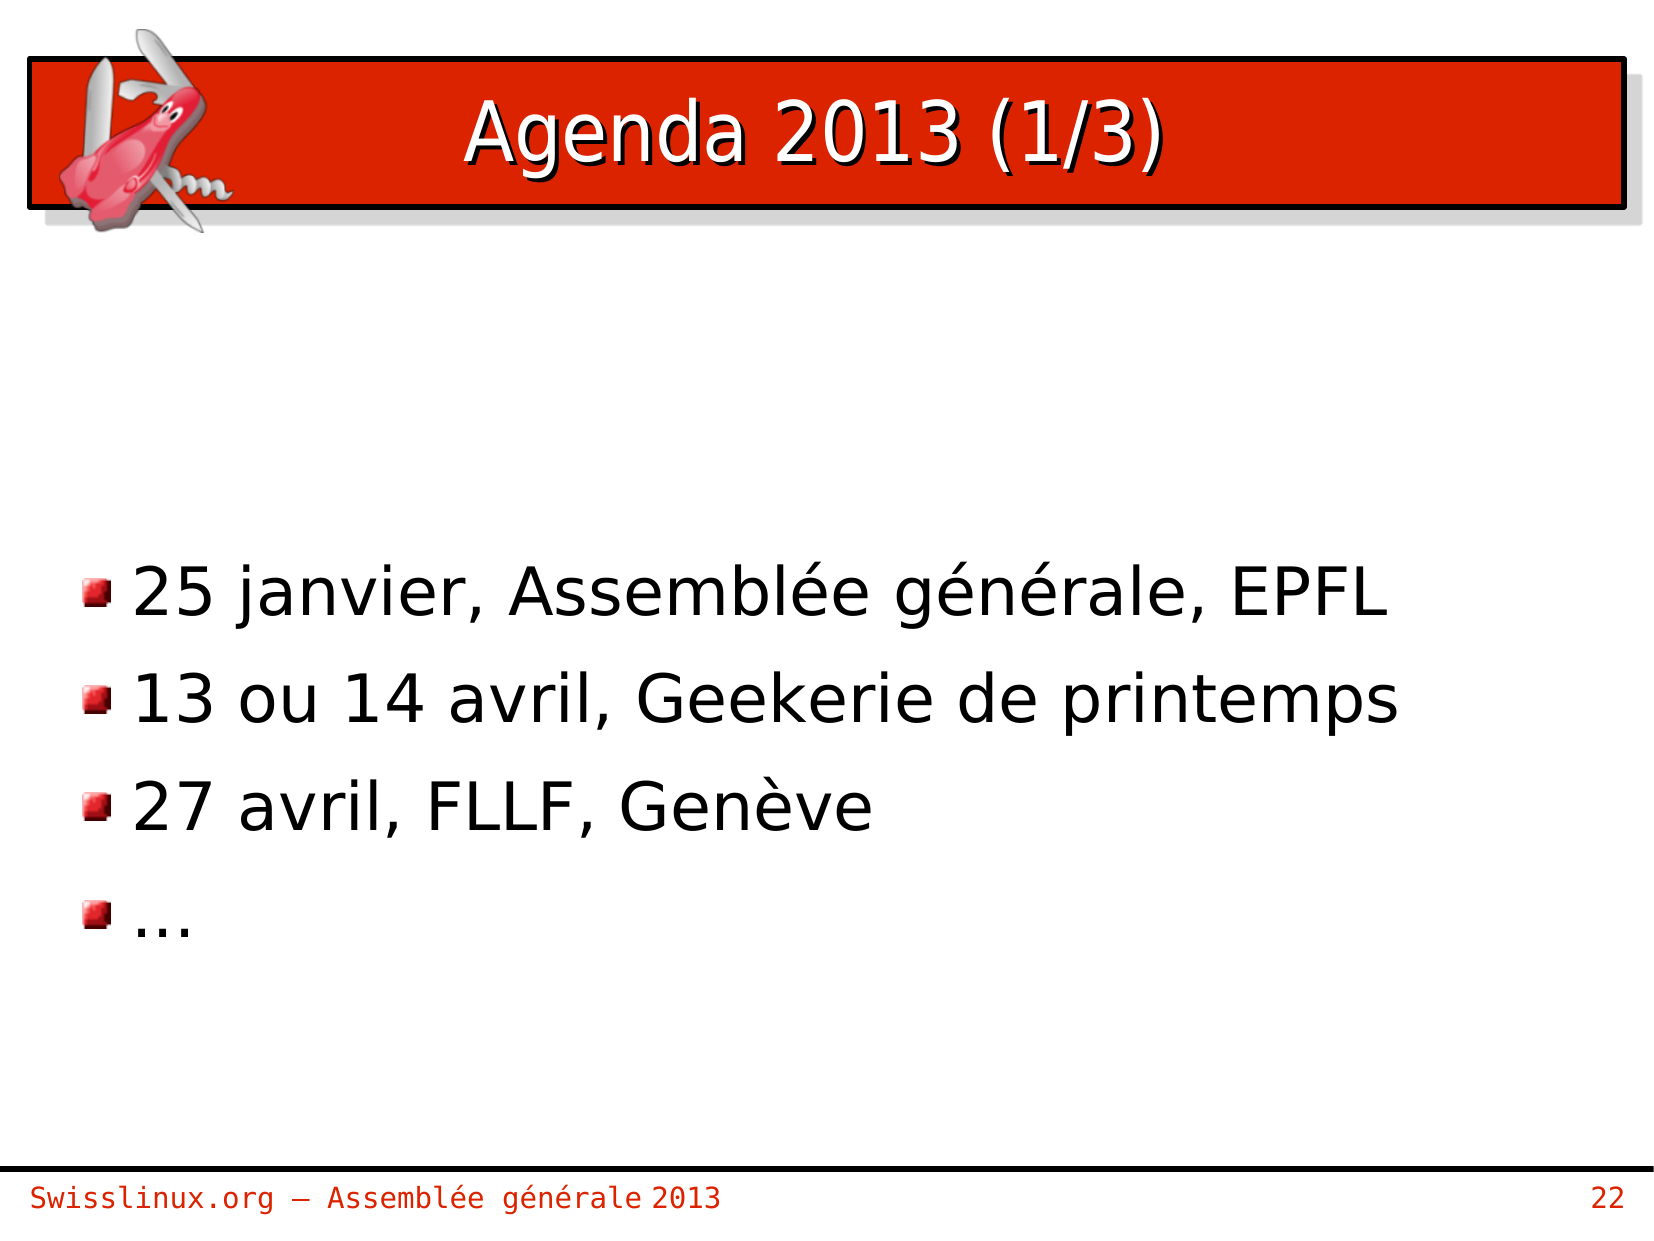

# Agenda 2013 (1/3)
 25 janvier, Assemblée générale, EPFL
 13 ou 14 avril, Geekerie de printemps
 27 avril, FLLF, Genève
 ...
25 Janvier 2013
22